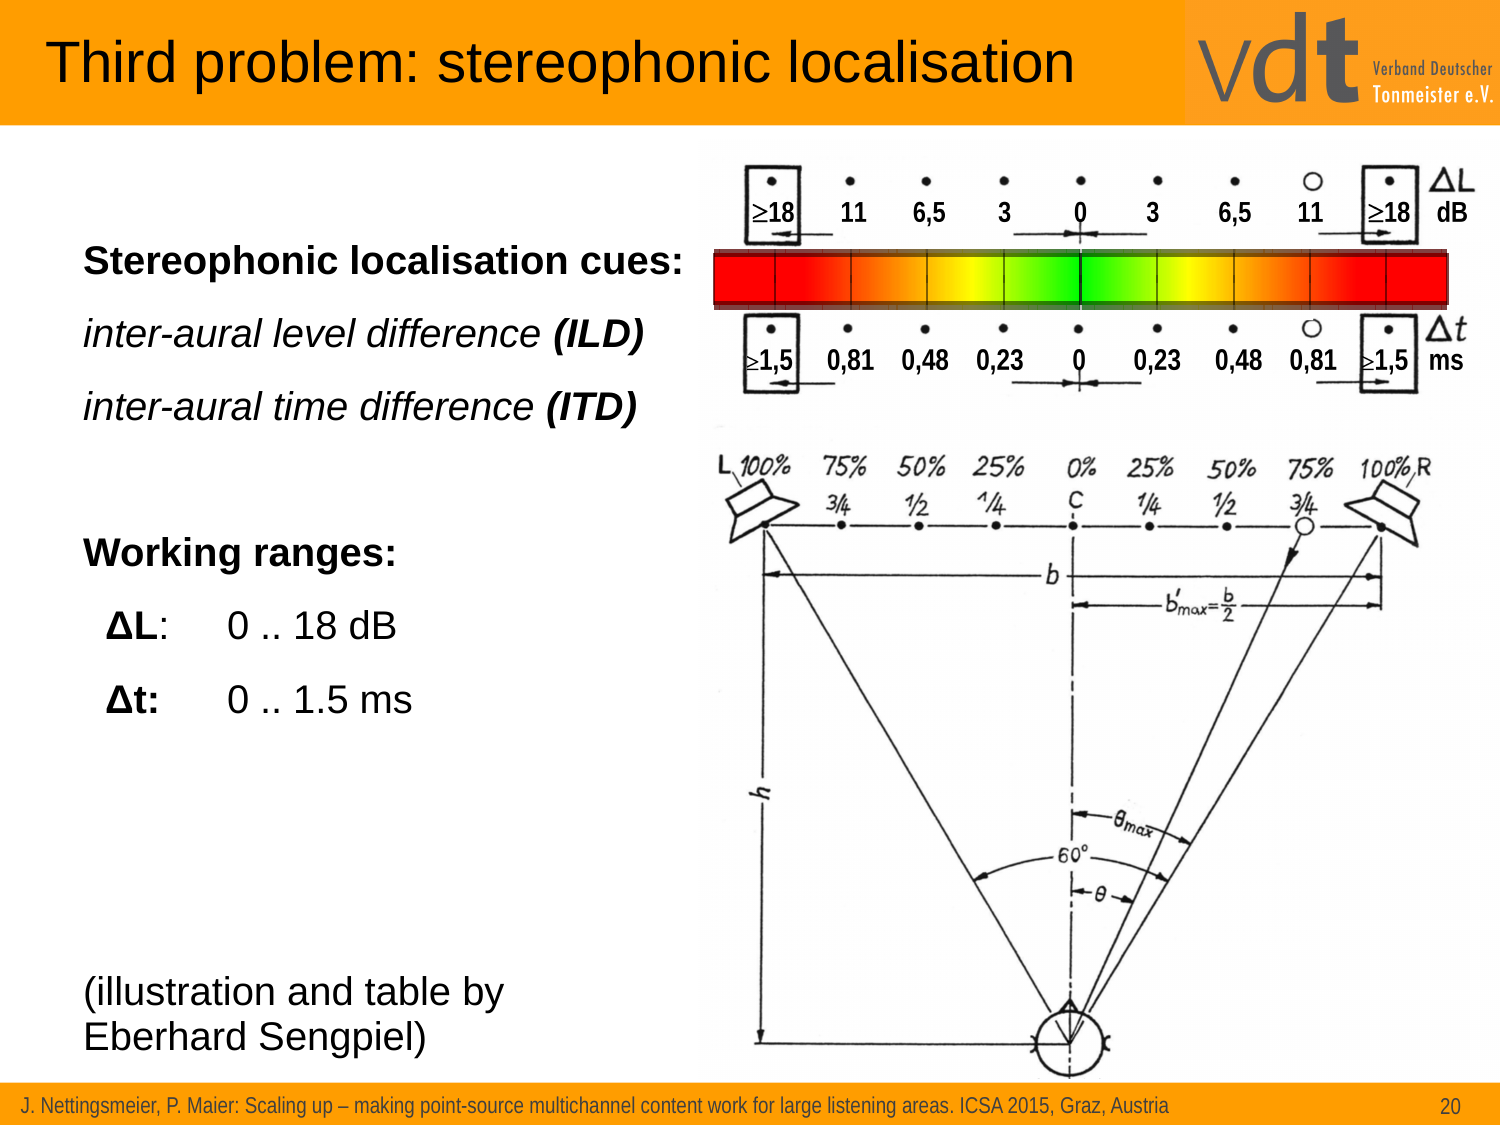

# Third problem: stereophonic localisation
Stereophonic localisation cues:
inter-aural level difference (ILD)
inter-aural time difference (ITD)
Working ranges:
 ΔL:	0 .. 18 dB
 Δt:	0 .. 1.5 ms
(illustration and table by
Eberhard Sengpiel)